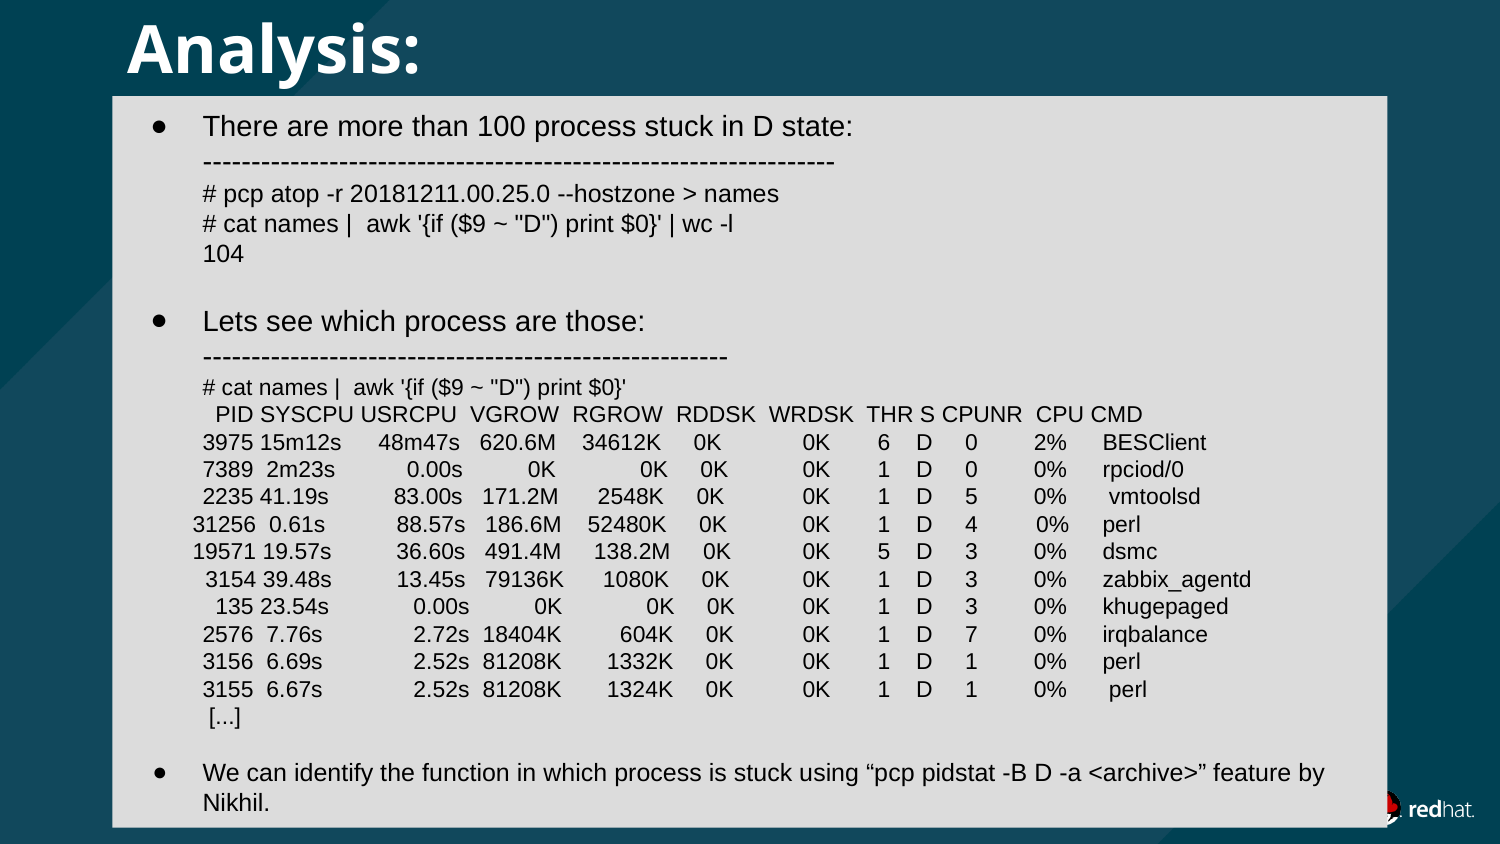

# Analysis:
There are more than 100 process stuck in D state:
	-----------------------------------------------------------------
# pcp atop -r 20181211.00.25.0 --hostzone > names
# cat names | awk '{if ($9 ~ "D") print $0}' | wc -l
104
Lets see which process are those:
------------------------------------------------------
# cat names | awk '{if ($9 ~ "D") print $0}'
 PID SYSCPU USRCPU VGROW RGROW RDDSK WRDSK THR S CPUNR CPU CMD
3975 15m12s	 48m47s 620.6M 34612K 0K 	0K 	6 D 0 	 2%	BESClient
7389 2m23s 0.00s 0K 0K 0K 	0K 	1 D 0 	 0%	rpciod/0
2235 41.19s 83.00s 171.2M 2548K 0K 	0K 	1 D 5 	 0%	 vmtoolsd
 31256 0.61s 88.57s 186.6M 52480K 0K 	0K 	1 D 4 0% 	perl
 19571 19.57s 36.60s 491.4M 138.2M 0K 	0K 	5 D 3 	 0% 	dsmc
 3154 39.48s 13.45s 79136K 1080K 0K 	0K 	1 D 3 	 0% 	zabbix_agentd
 135 23.54s 0.00s 0K 0K 0K 	0K 	1 D 3 	 0% 	khugepaged
2576 7.76s 2.72s 18404K 604K 0K 	0K 	1 D 7 	 0% 	irqbalance
3156 6.69s 2.52s 81208K 1332K 0K 	0K 	1 D 1 	 0% 	perl
3155 6.67s 2.52s 81208K 1324K 0K 	0K 	1 D 1 	 0%	 perl
 [...]
We can identify the function in which process is stuck using “pcp pidstat -B D -a <archive>” feature by Nikhil.